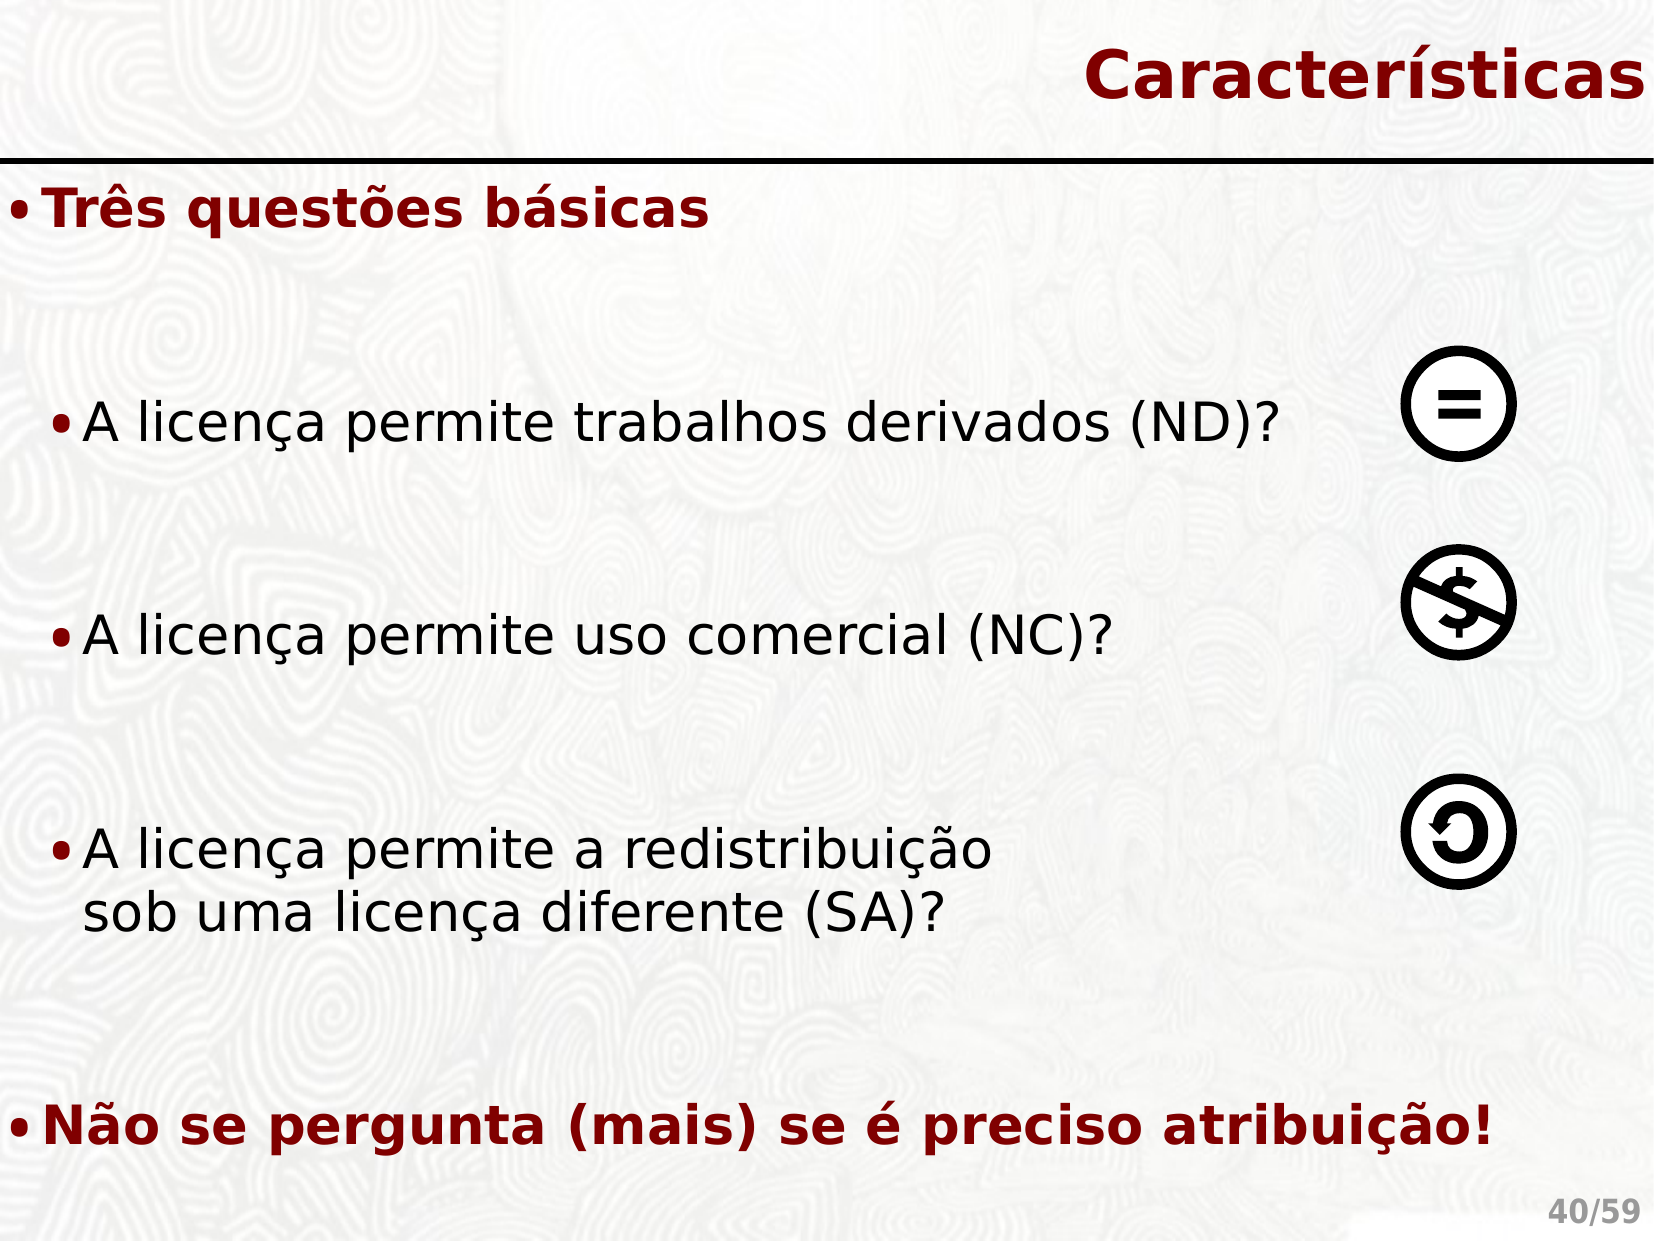

# Características
Três questões básicas
A licença permite trabalhos derivados (ND)?
A licença permite uso comercial (NC)?
A licença permite a redistribuição
sob uma licença diferente (SA)?
Não se pergunta (mais) se é preciso atribuição!
40